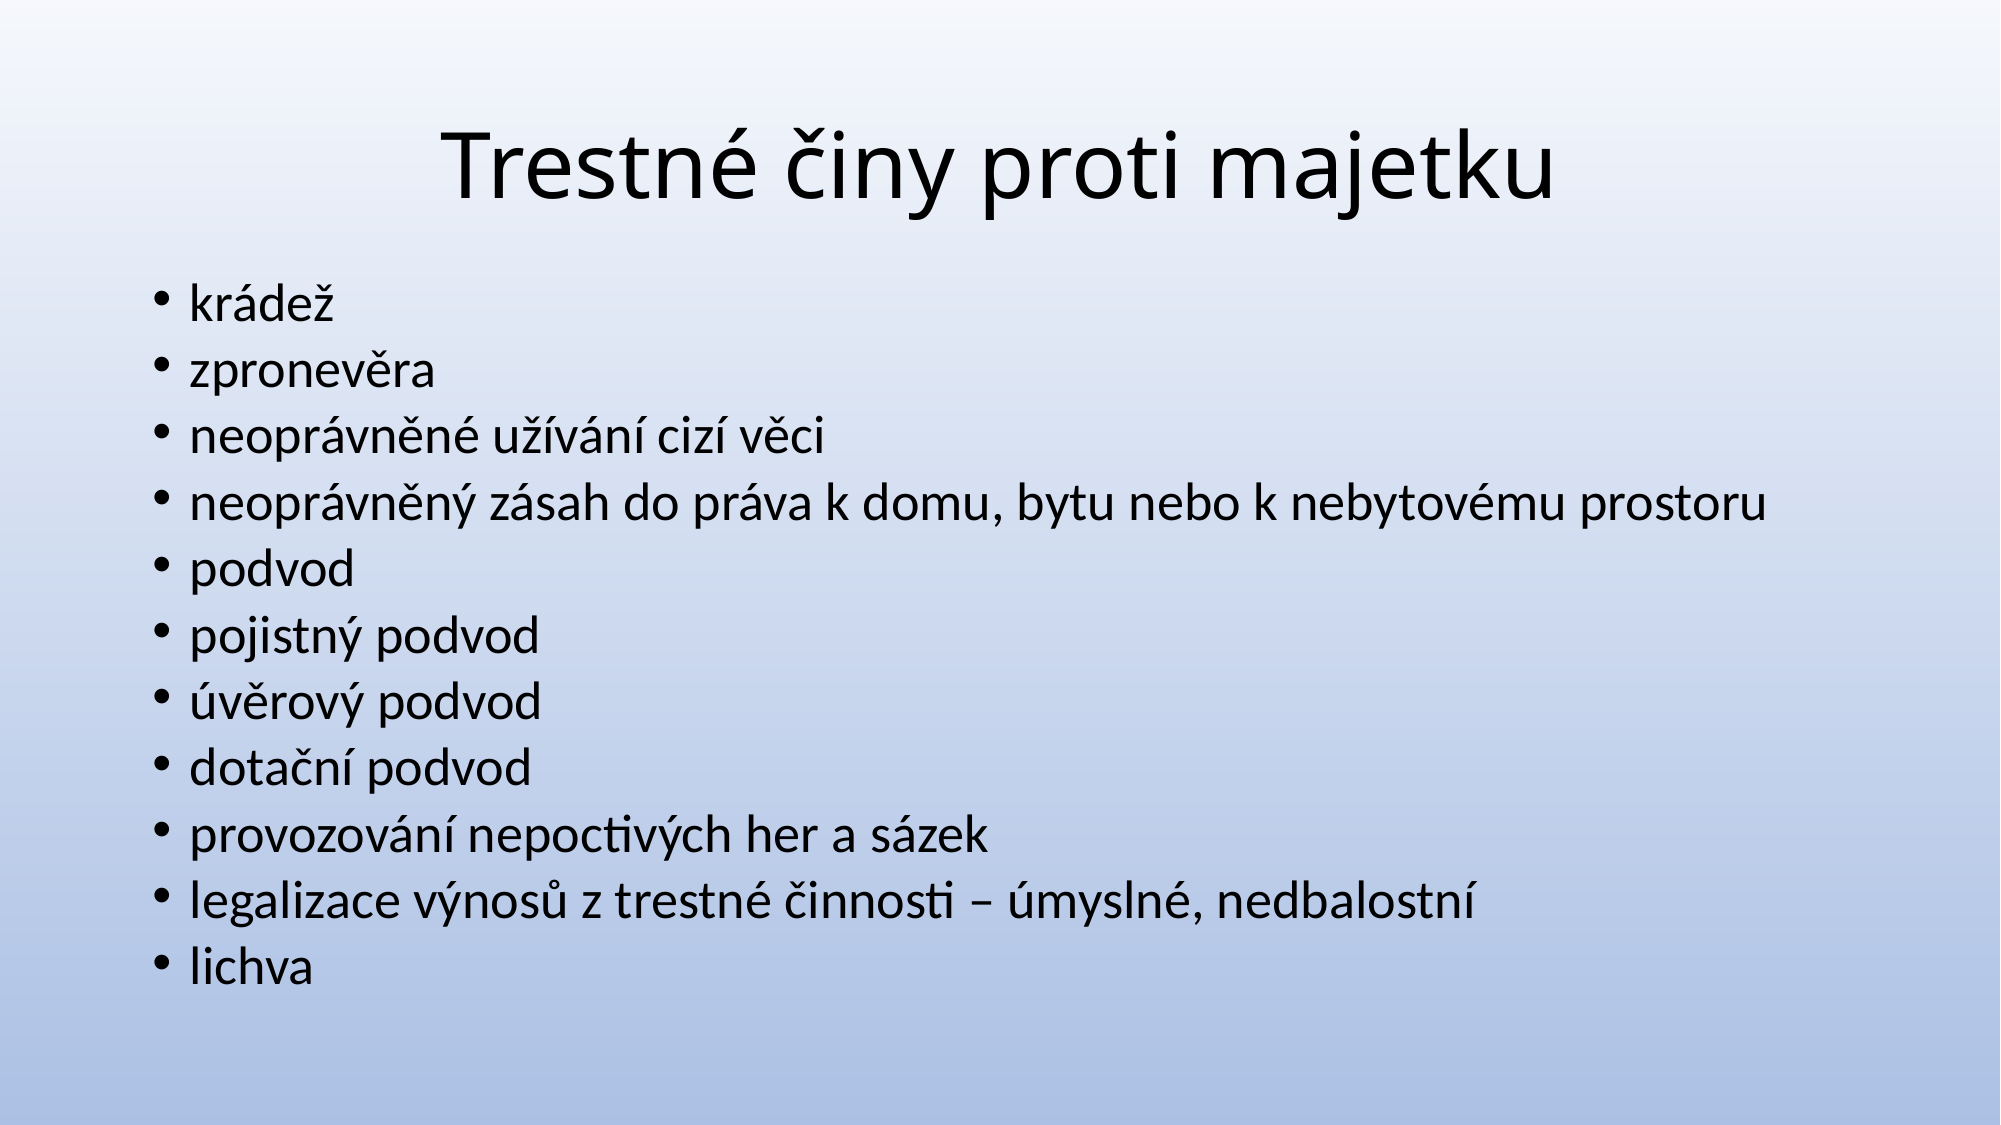

# Trestné činy proti majetku
krádež
zpronevěra
neoprávněné užívání cizí věci
neoprávněný zásah do práva k domu, bytu nebo k nebytovému prostoru
podvod
pojistný podvod
úvěrový podvod
dotační podvod
provozování nepoctivých her a sázek
legalizace výnosů z trestné činnosti – úmyslné, nedbalostní
lichva